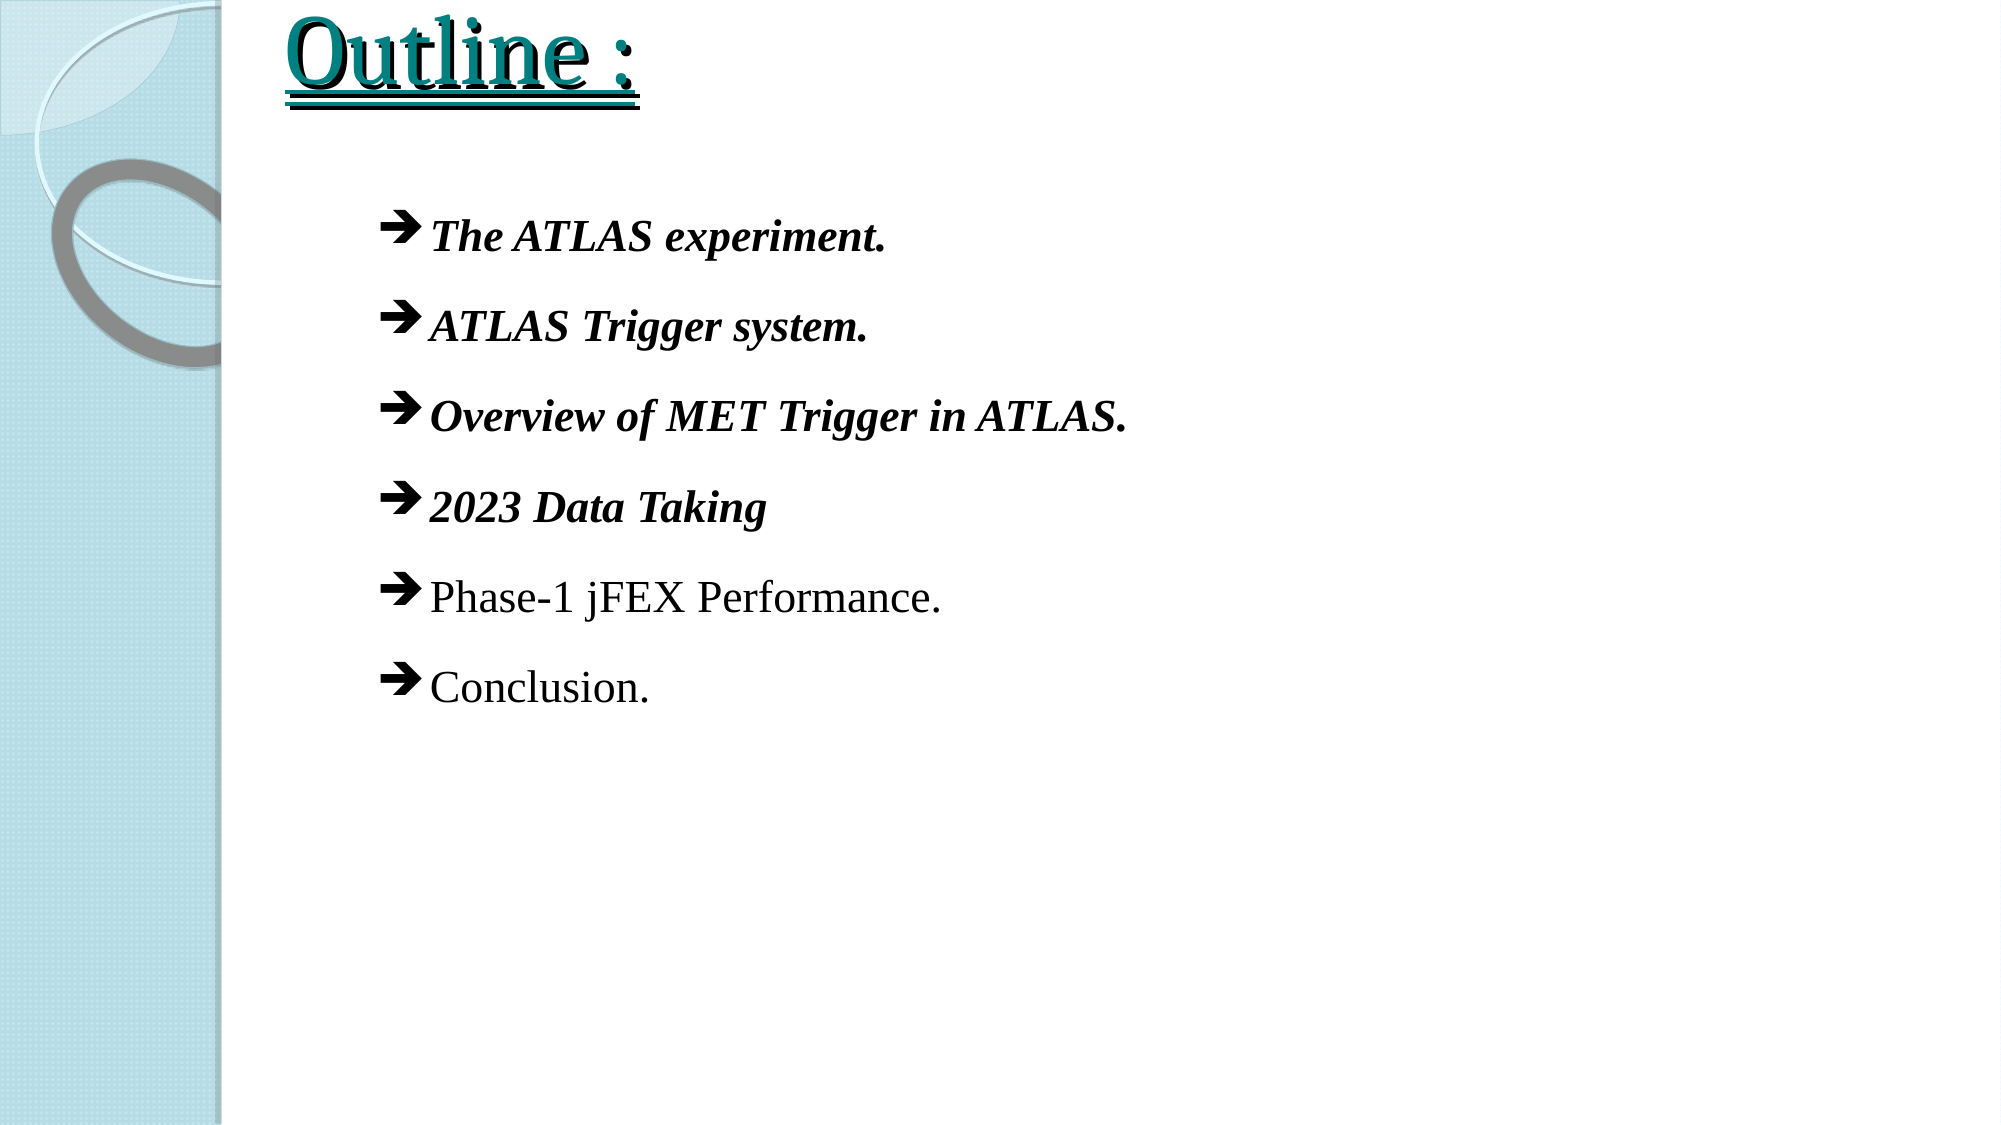

Outline :
# The ATLAS experiment.
ATLAS Trigger system.
Overview of MET Trigger in ATLAS.
2023 Data Taking
Phase-1 jFEX Performance.
Conclusion.